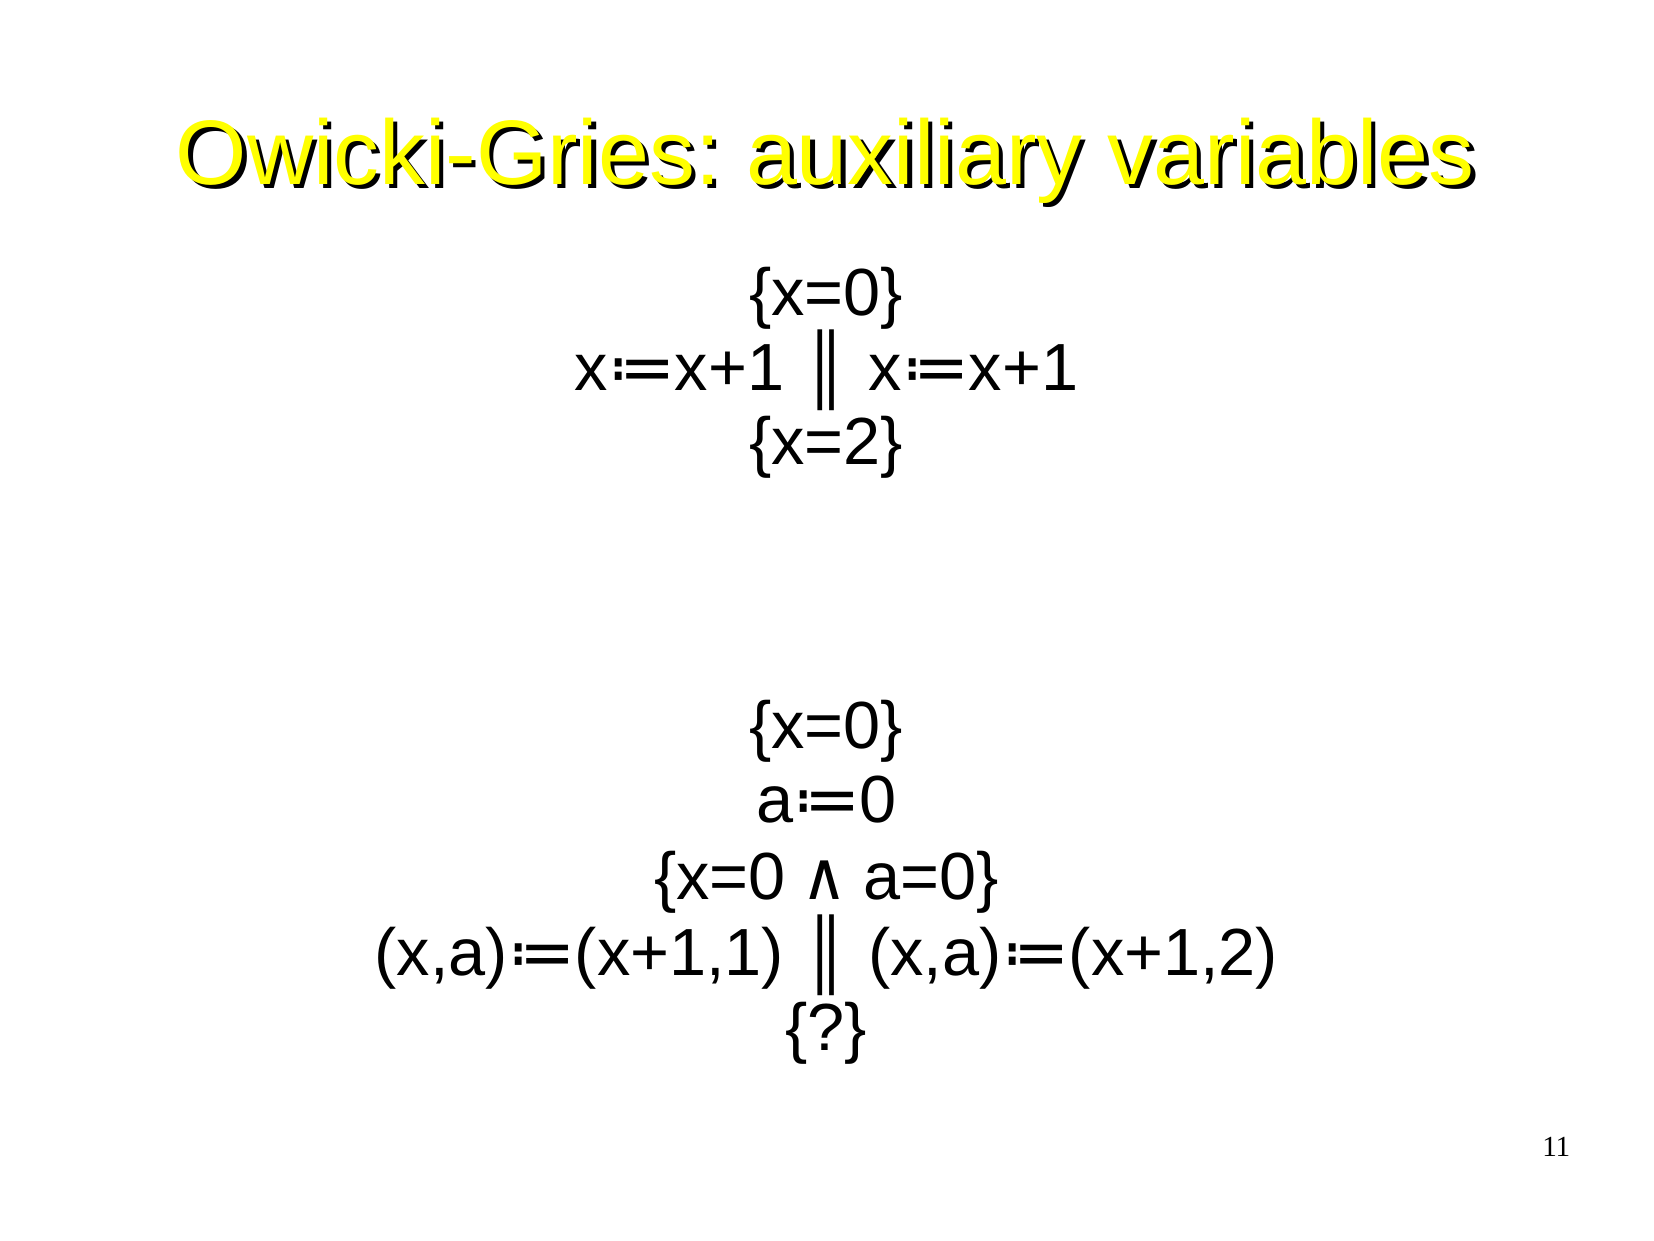

# Owicki-Gries: auxiliary variables
{x=0}
x≔x+1 ║ x≔x+1
{x=2}
{x=0}
a≔0
{x=0 ∧ a=0}
(x,a)≔(x+1,1) ║ (x,a)≔(x+1,2)
{?}
11